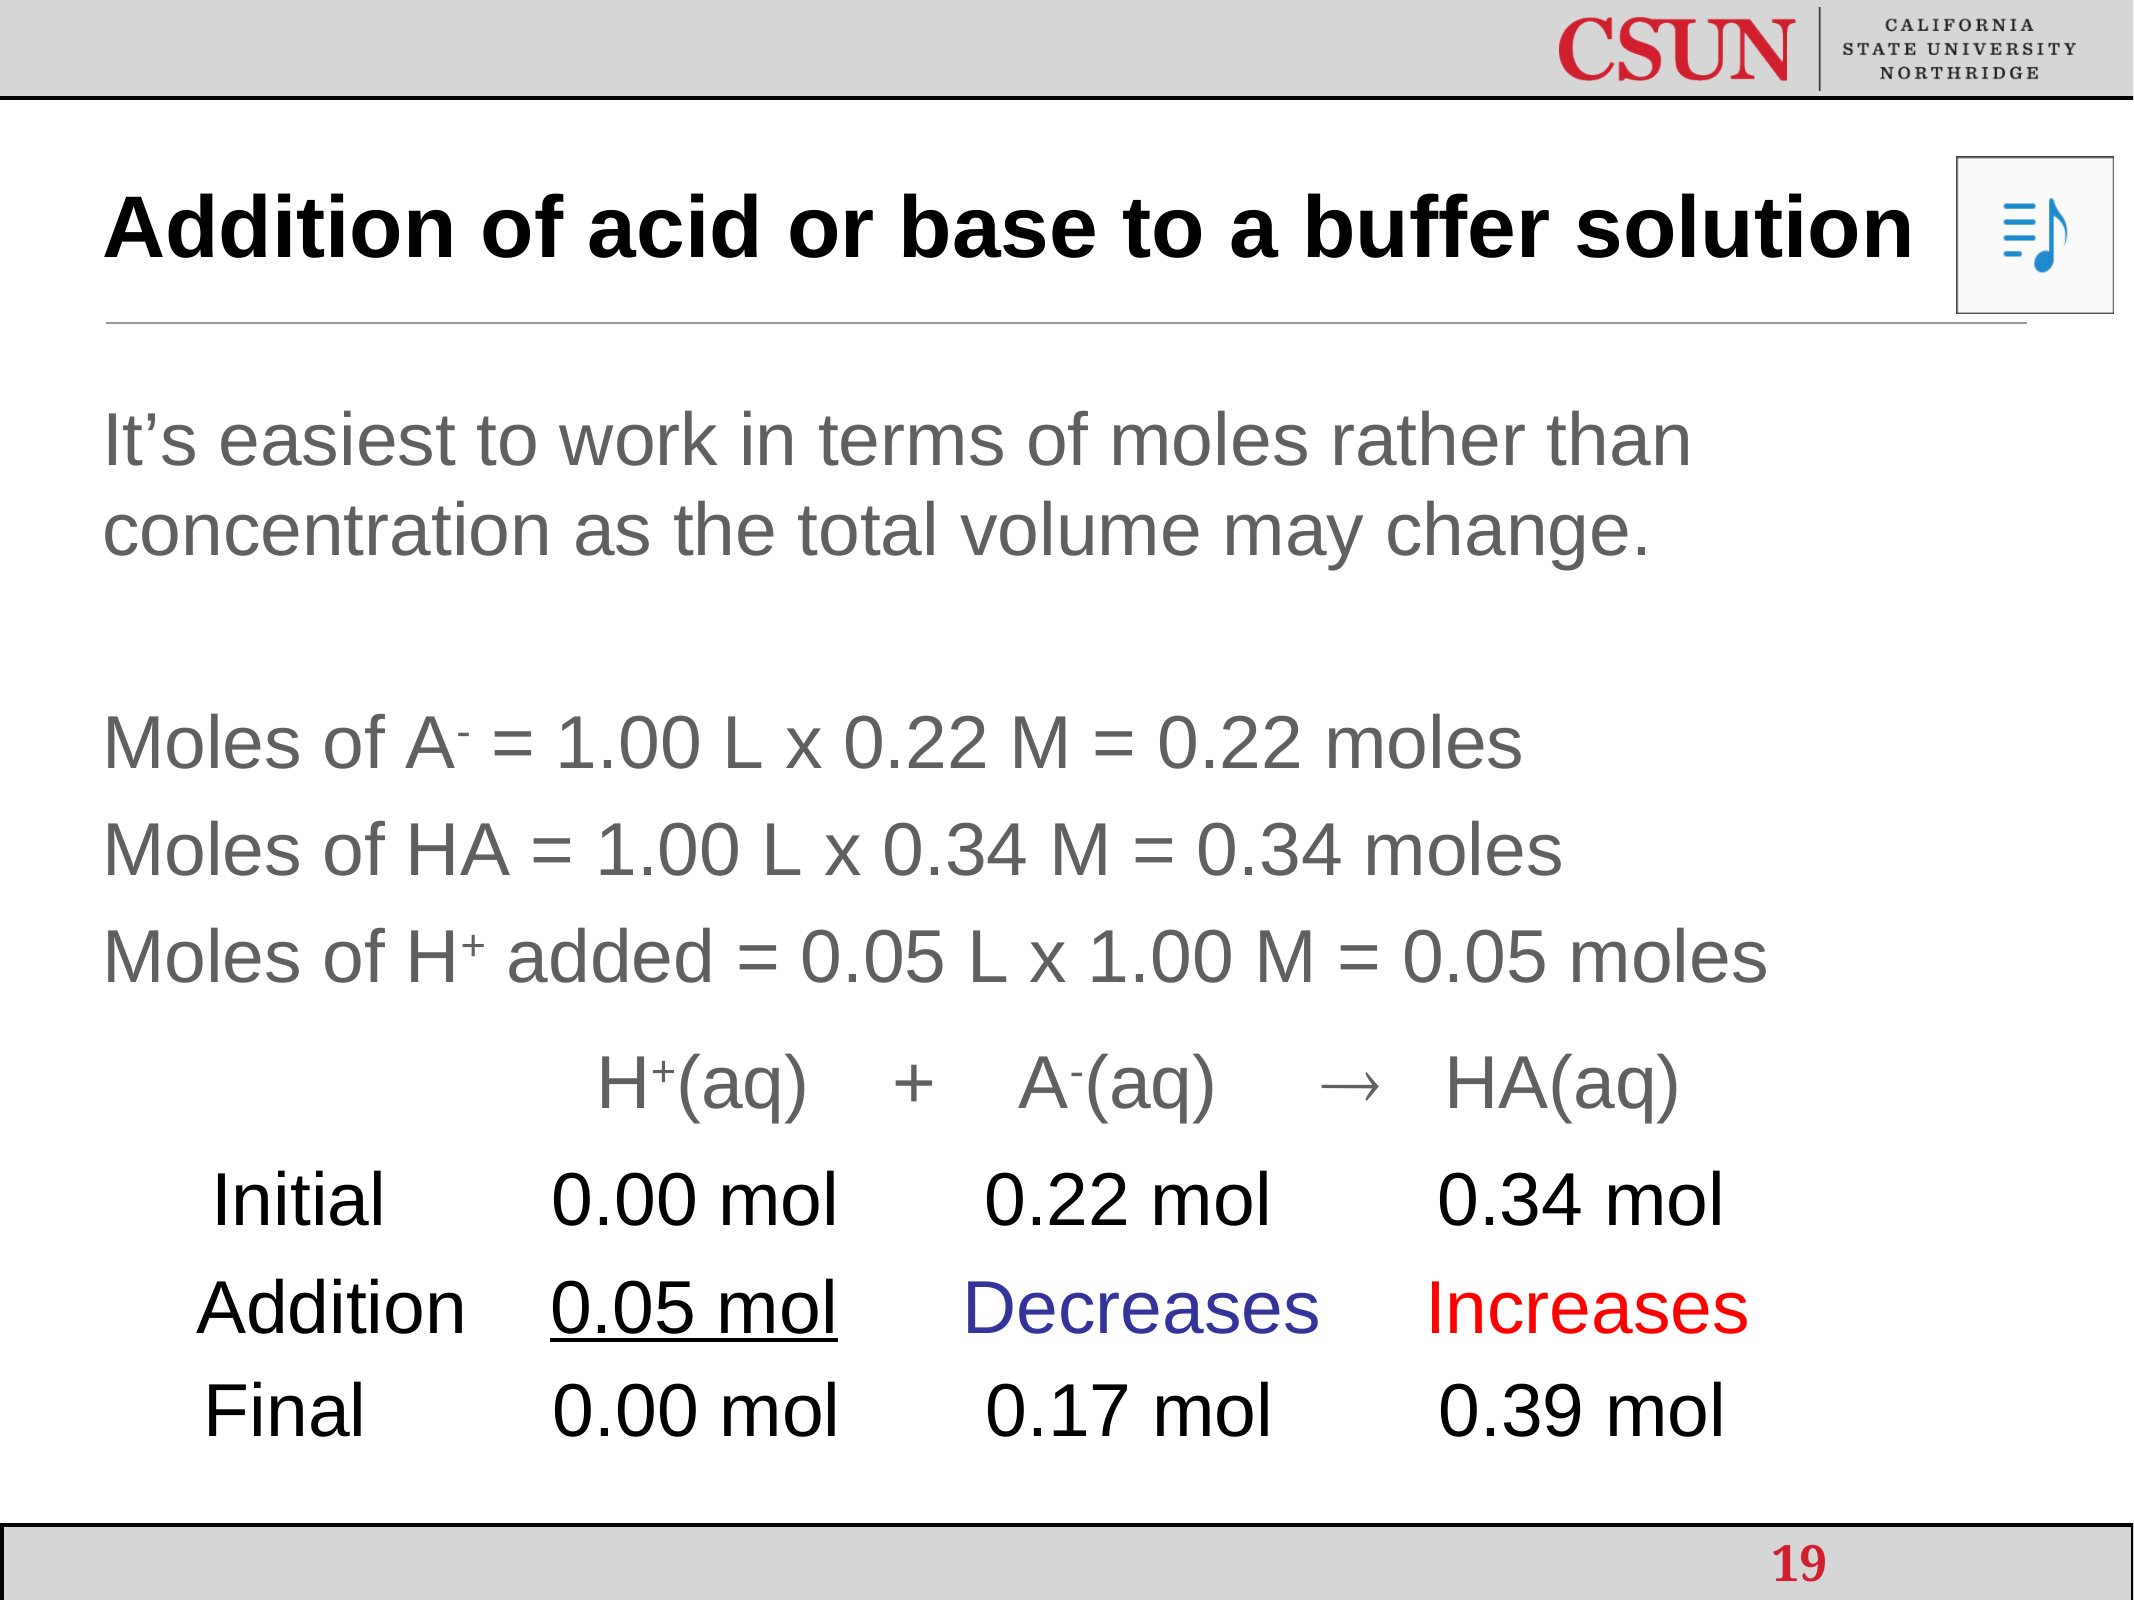

# Addition of acid or base to a buffer solution
It’s easiest to work in terms of moles rather than concentration as the total volume may change.
Moles of A- = 1.00 L x 0.22 M = 0.22 moles
Moles of HA = 1.00 L x 0.34 M = 0.34 moles
Moles of H+ added = 0.05 L x 1.00 M = 0.05 moles
 H+(aq) + A-(aq)  HA(aq)
Initial 0.00 mol 0.22 mol 0.34 mol
Addition 0.05 mol Decreases Increases
Final 0.00 mol 0.17 mol 0.39 mol
19